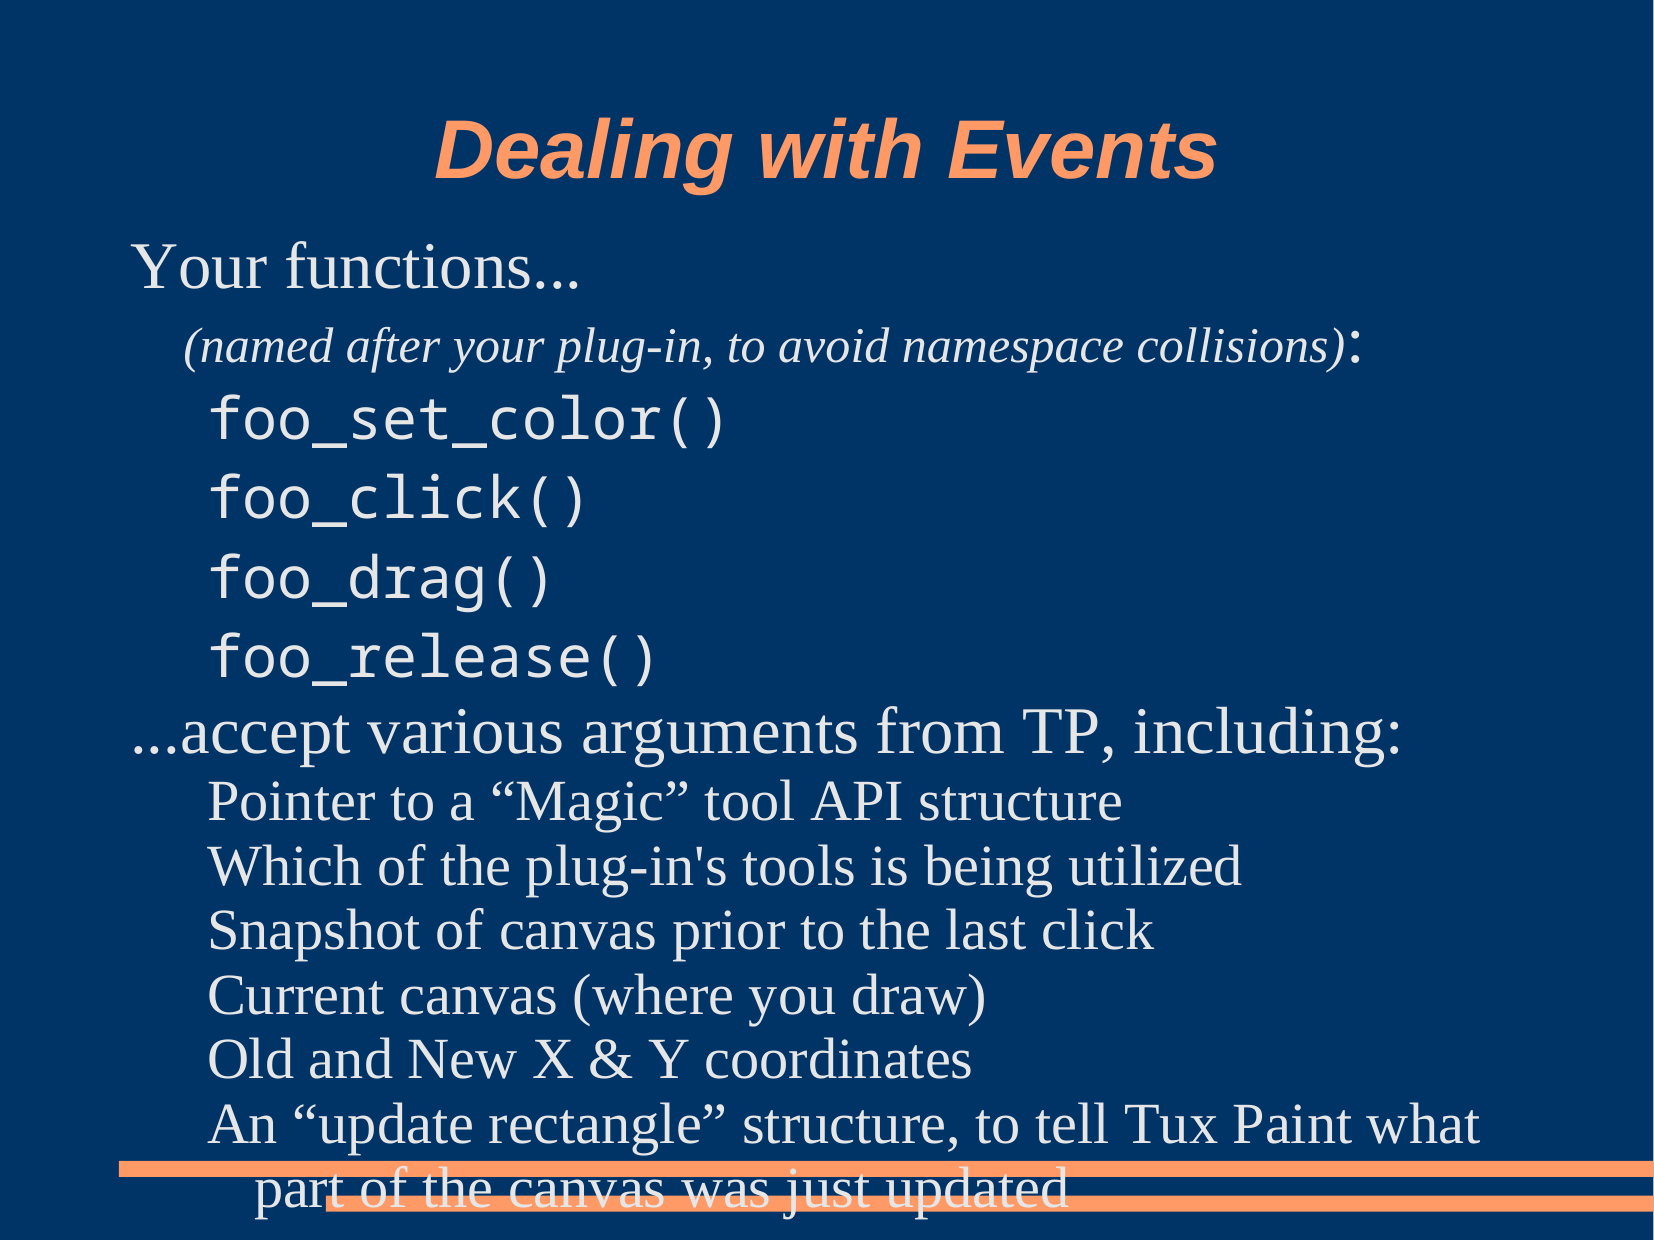

# Dealing with Events
Your functions...
(named after your plug-in, to avoid namespace collisions):
foo_set_color()
foo_click()
foo_drag()
foo_release()
...accept various arguments from TP, including:
Pointer to a “Magic” tool API structure
Which of the plug-in's tools is being utilized
Snapshot of canvas prior to the last click
Current canvas (where you draw)
Old and New X & Y coordinates
An “update rectangle” structure, to tell Tux Paint what part of the canvas was just updated